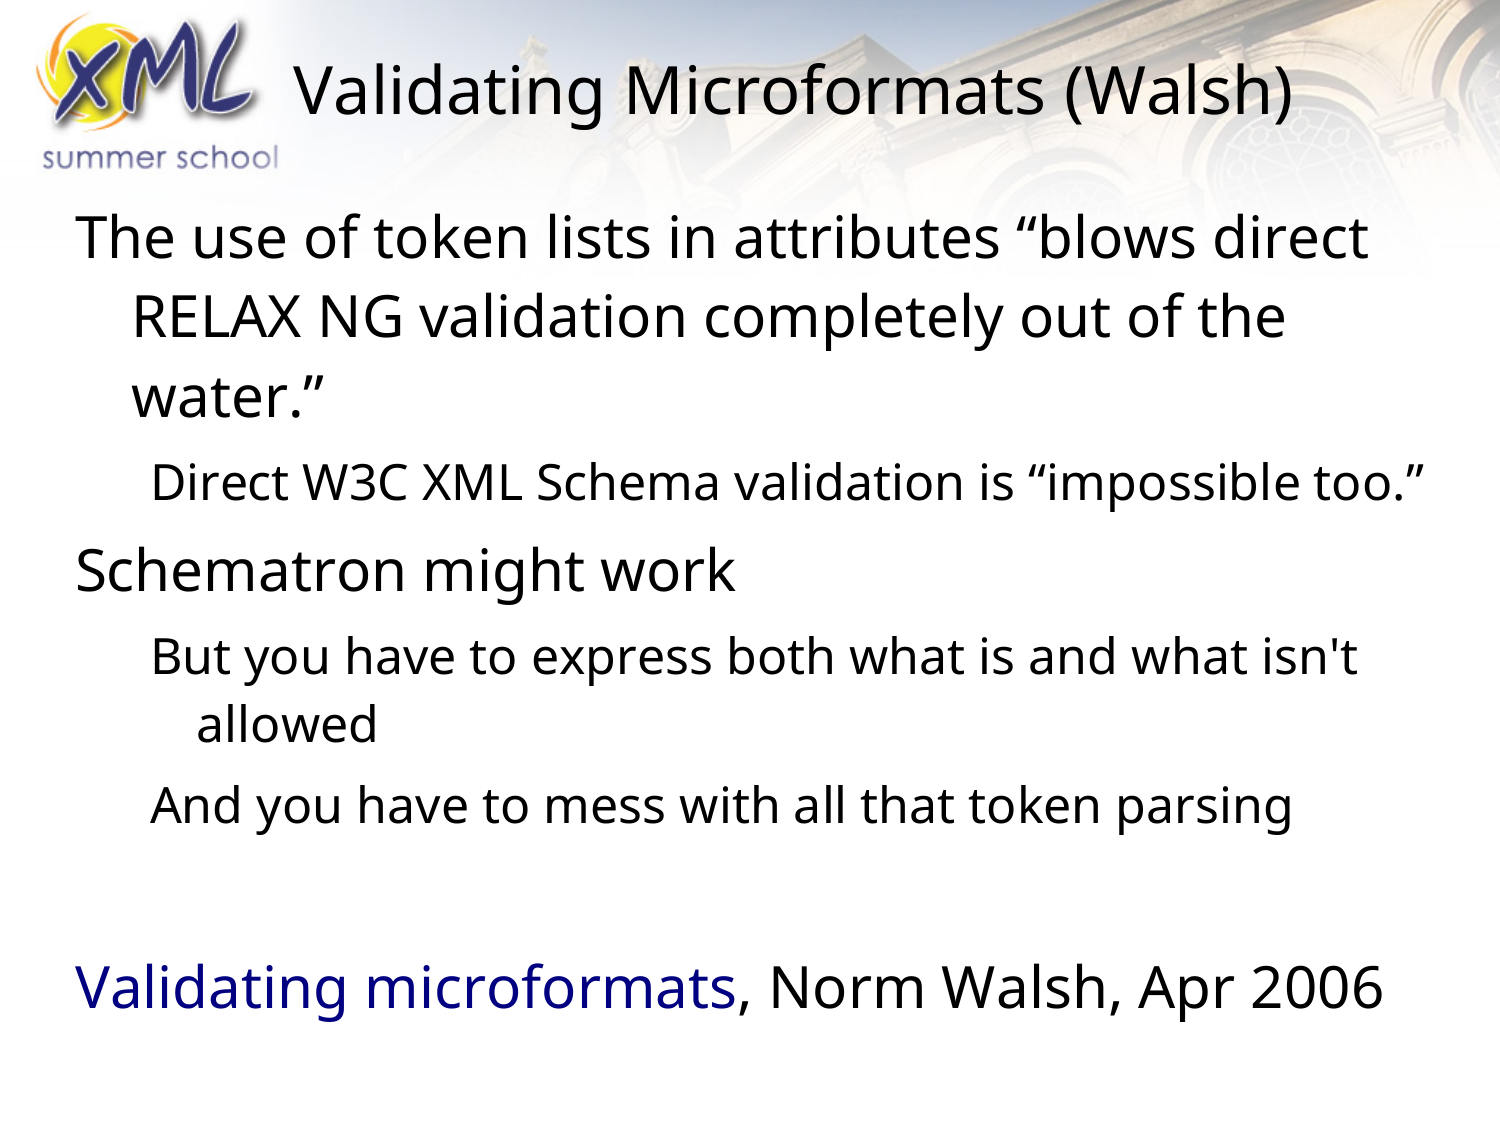

# Validating Microformats (Walsh)
The use of token lists in attributes “blows direct RELAX NG validation completely out of the water.”
Direct W3C XML Schema validation is “impossible too.”
Schematron might work
But you have to express both what is and what isn't allowed
And you have to mess with all that token parsing
Validating microformats, Norm Walsh, Apr 2006